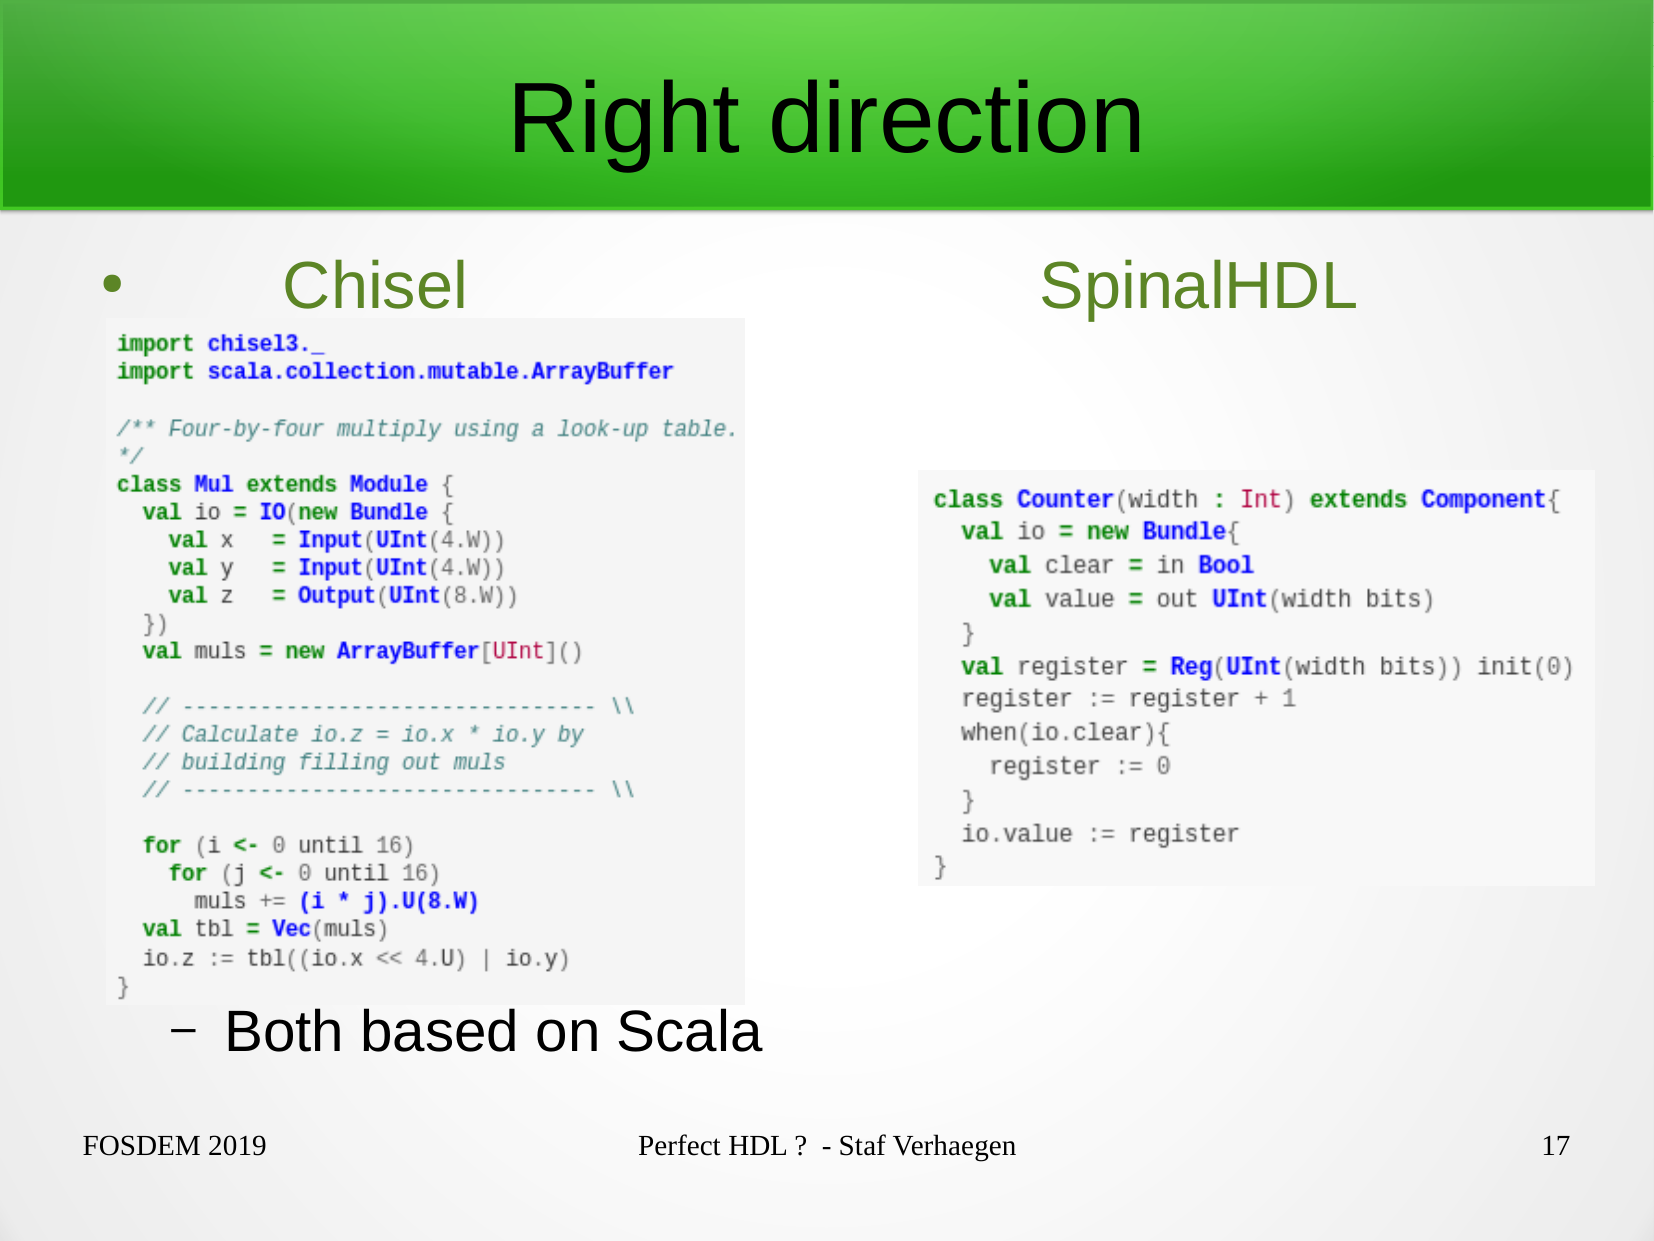

# Right direction
 Chisel SpinalHDL
Both based on Scala
FOSDEM 2019
Perfect HDL ? - Staf Verhaegen
17